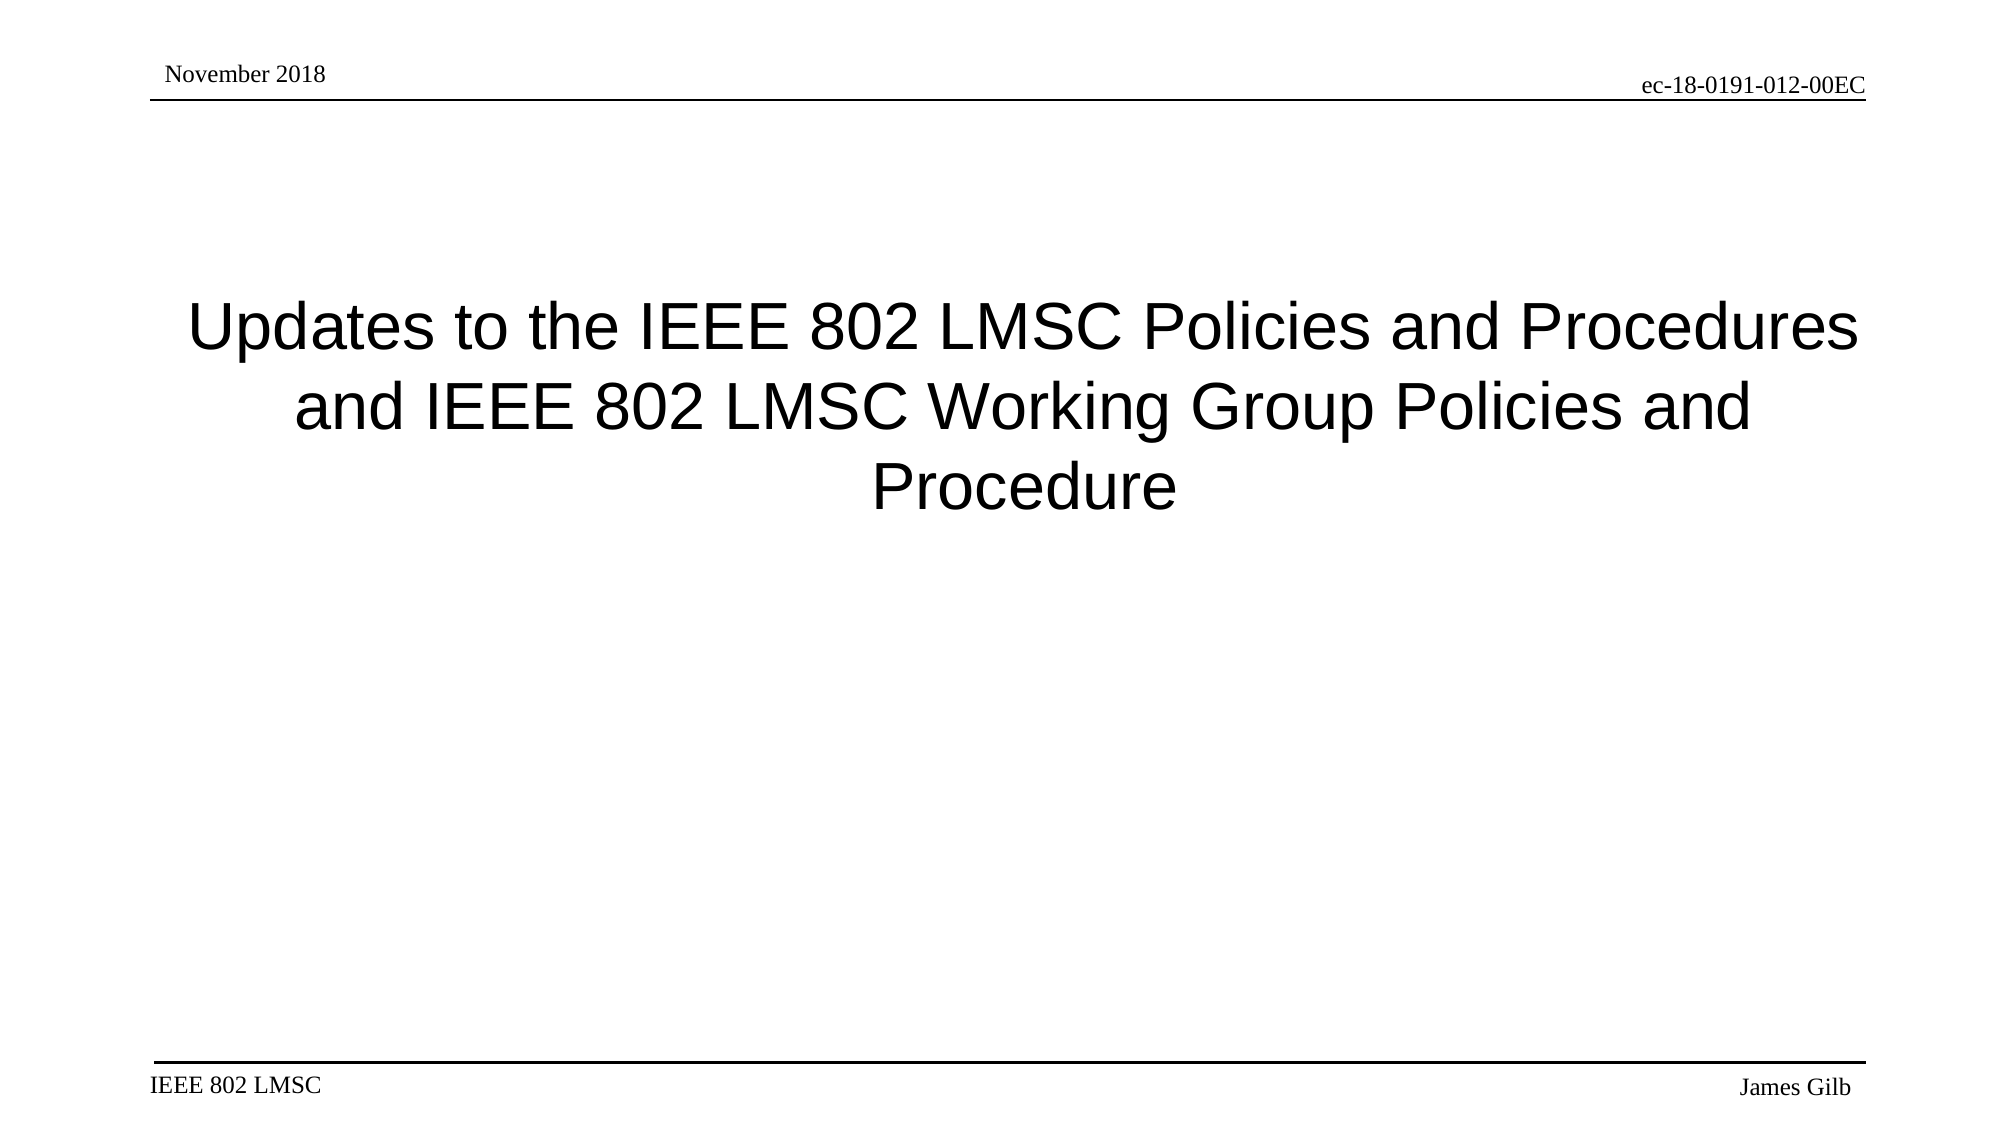

# Updates to the IEEE 802 LMSC Policies and Procedures and IEEE 802 LMSC Working Group Policies and Procedure